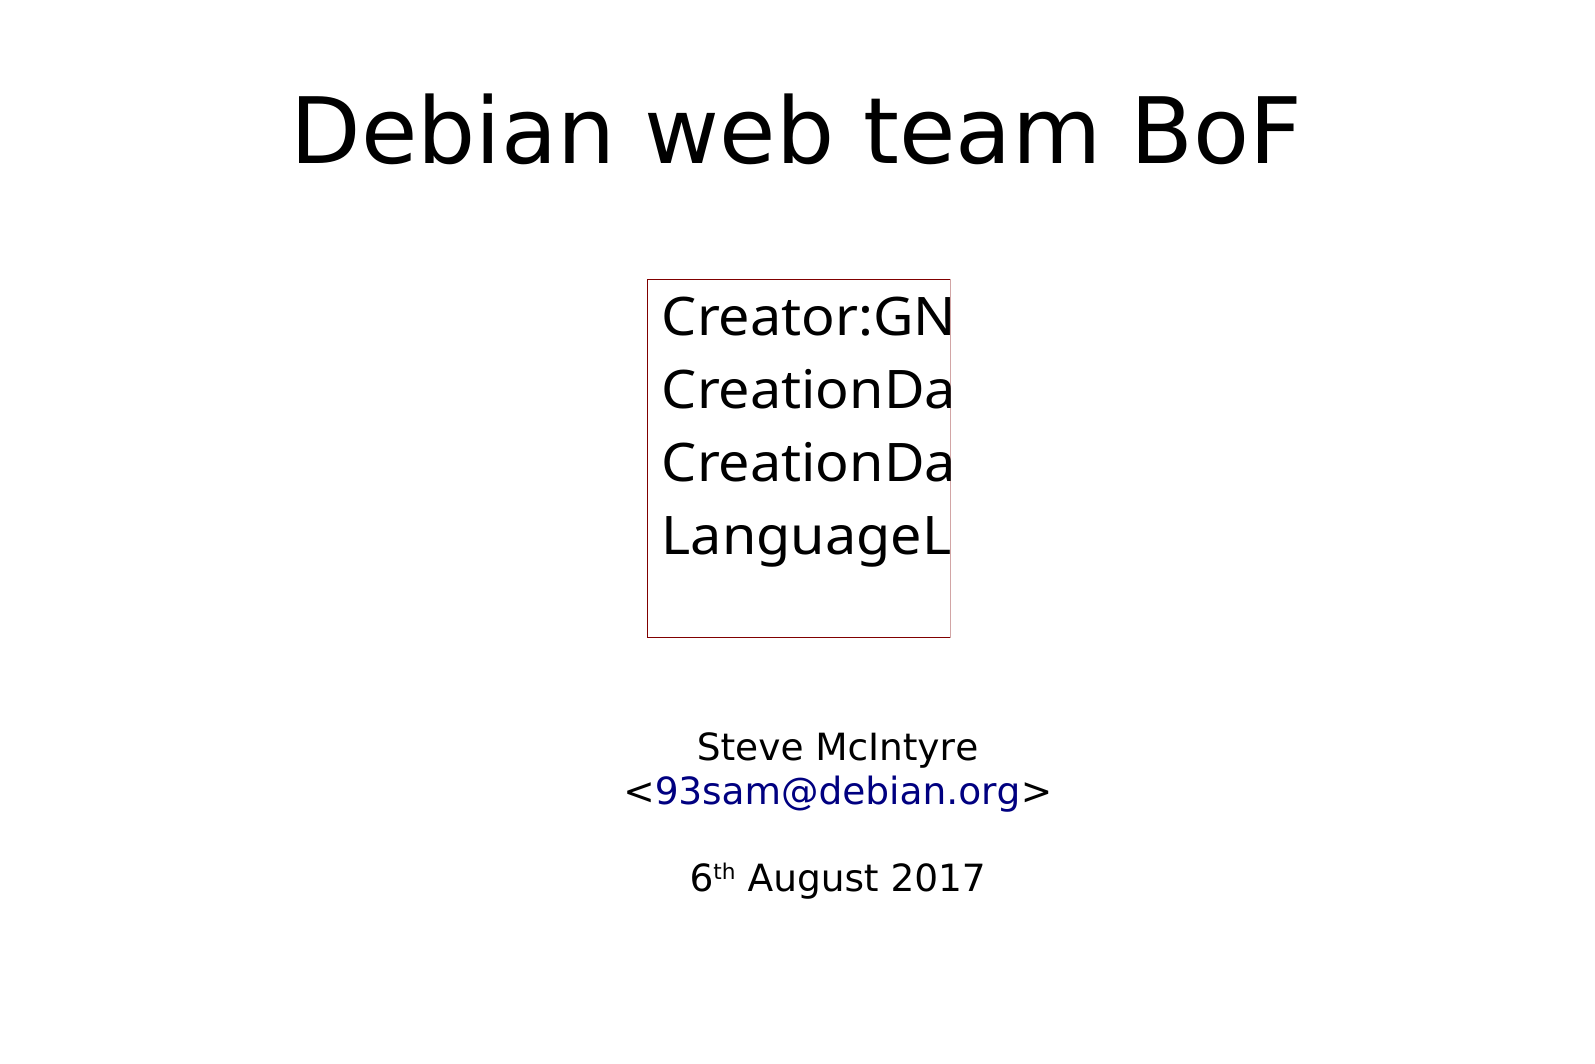

# Debian web team BoF
Steve McIntyre
<93sam@debian.org>
6th August 2017
1